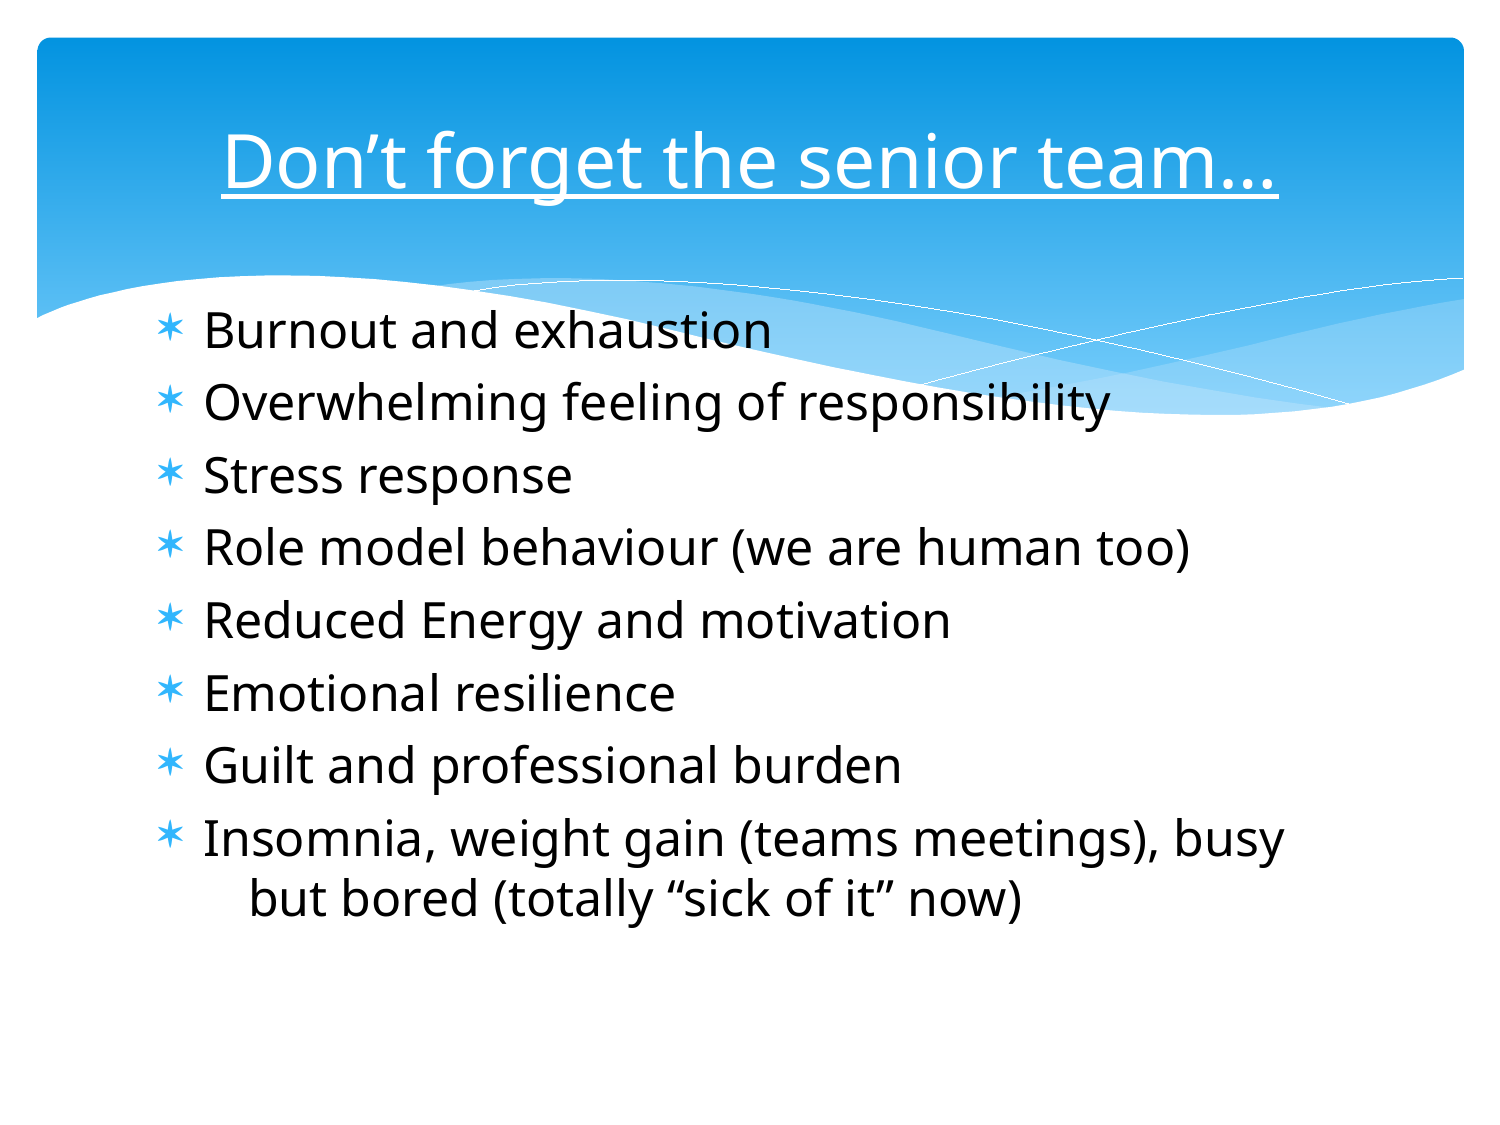

Don’t forget the senior team…
# Burnout and exhaustion
Overwhelming feeling of responsibility
Stress response
Role model behaviour (we are human too)
Reduced Energy and motivation
Emotional resilience
Guilt and professional burden
Insomnia, weight gain (teams meetings), busy but bored (totally “sick of it” now)